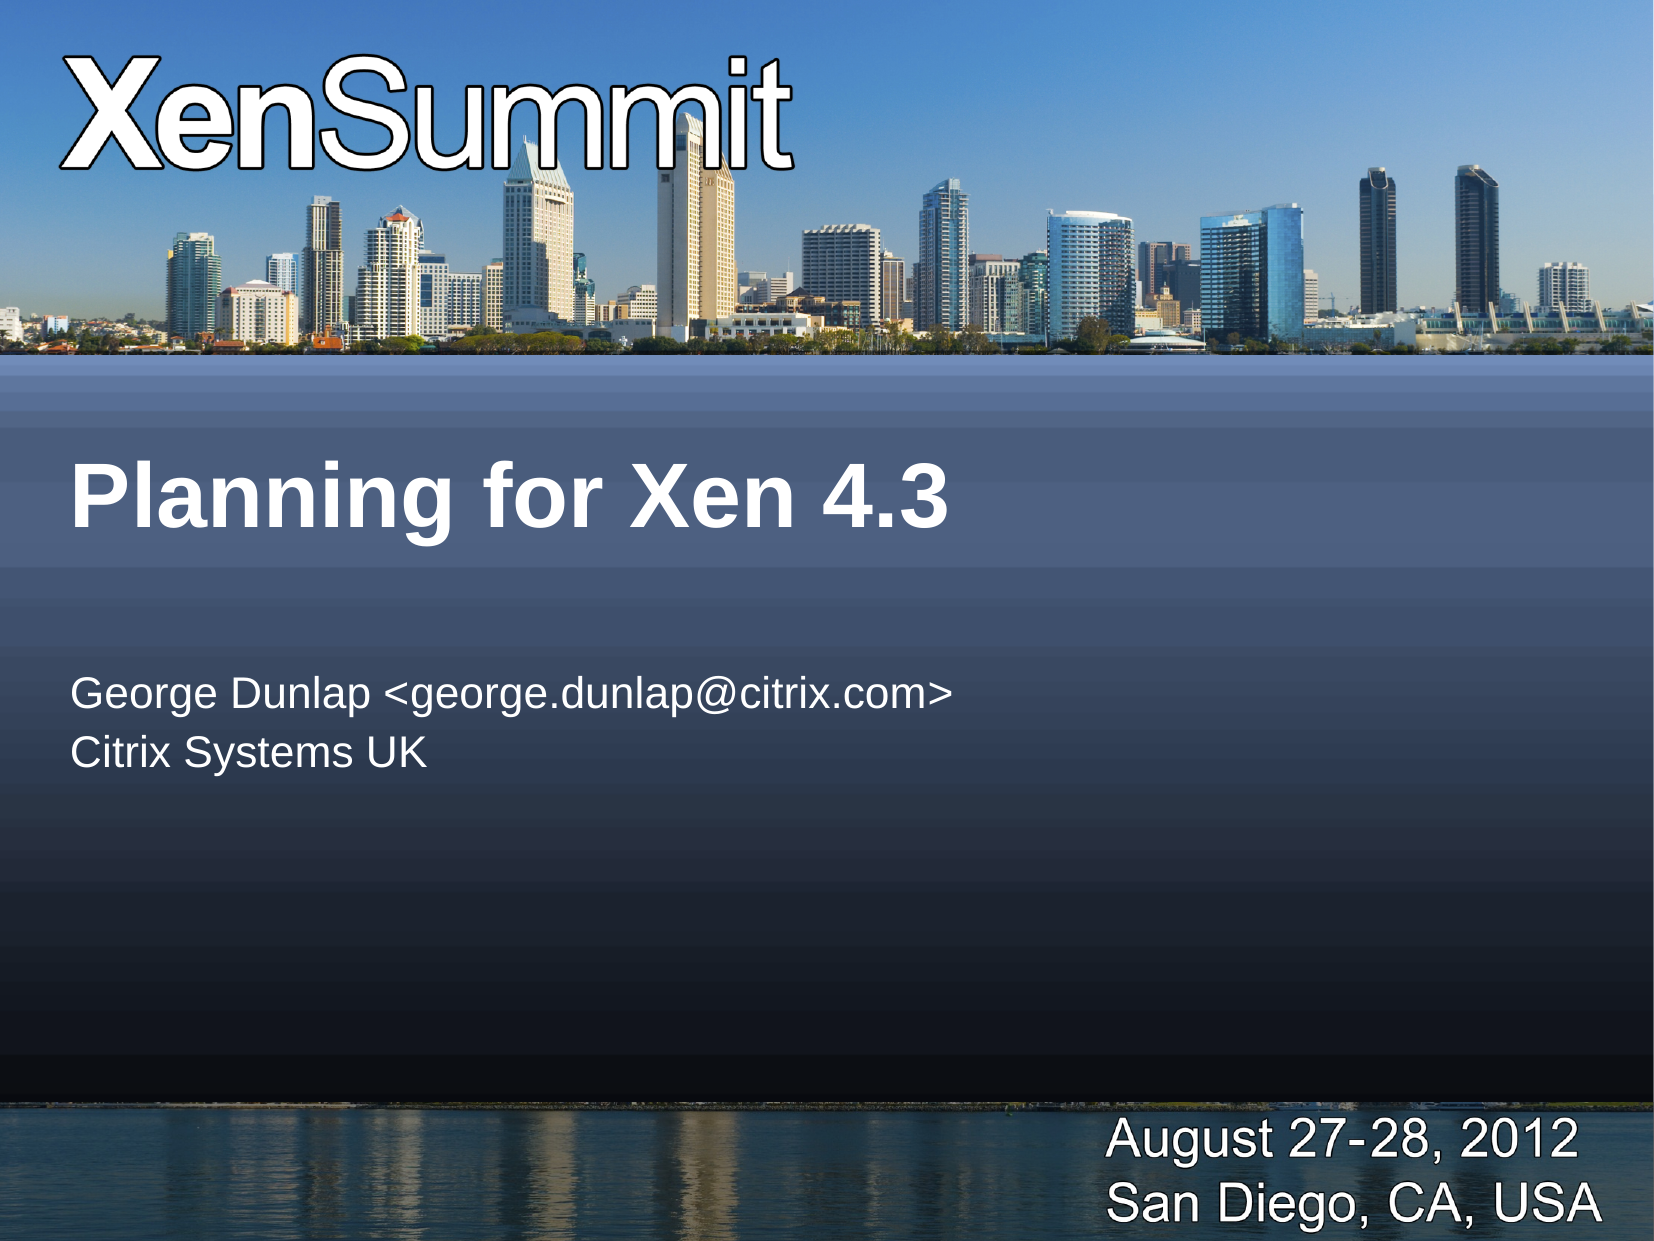

# Planning for Xen 4.3
George Dunlap <george.dunlap@citrix.com>
Citrix Systems UK